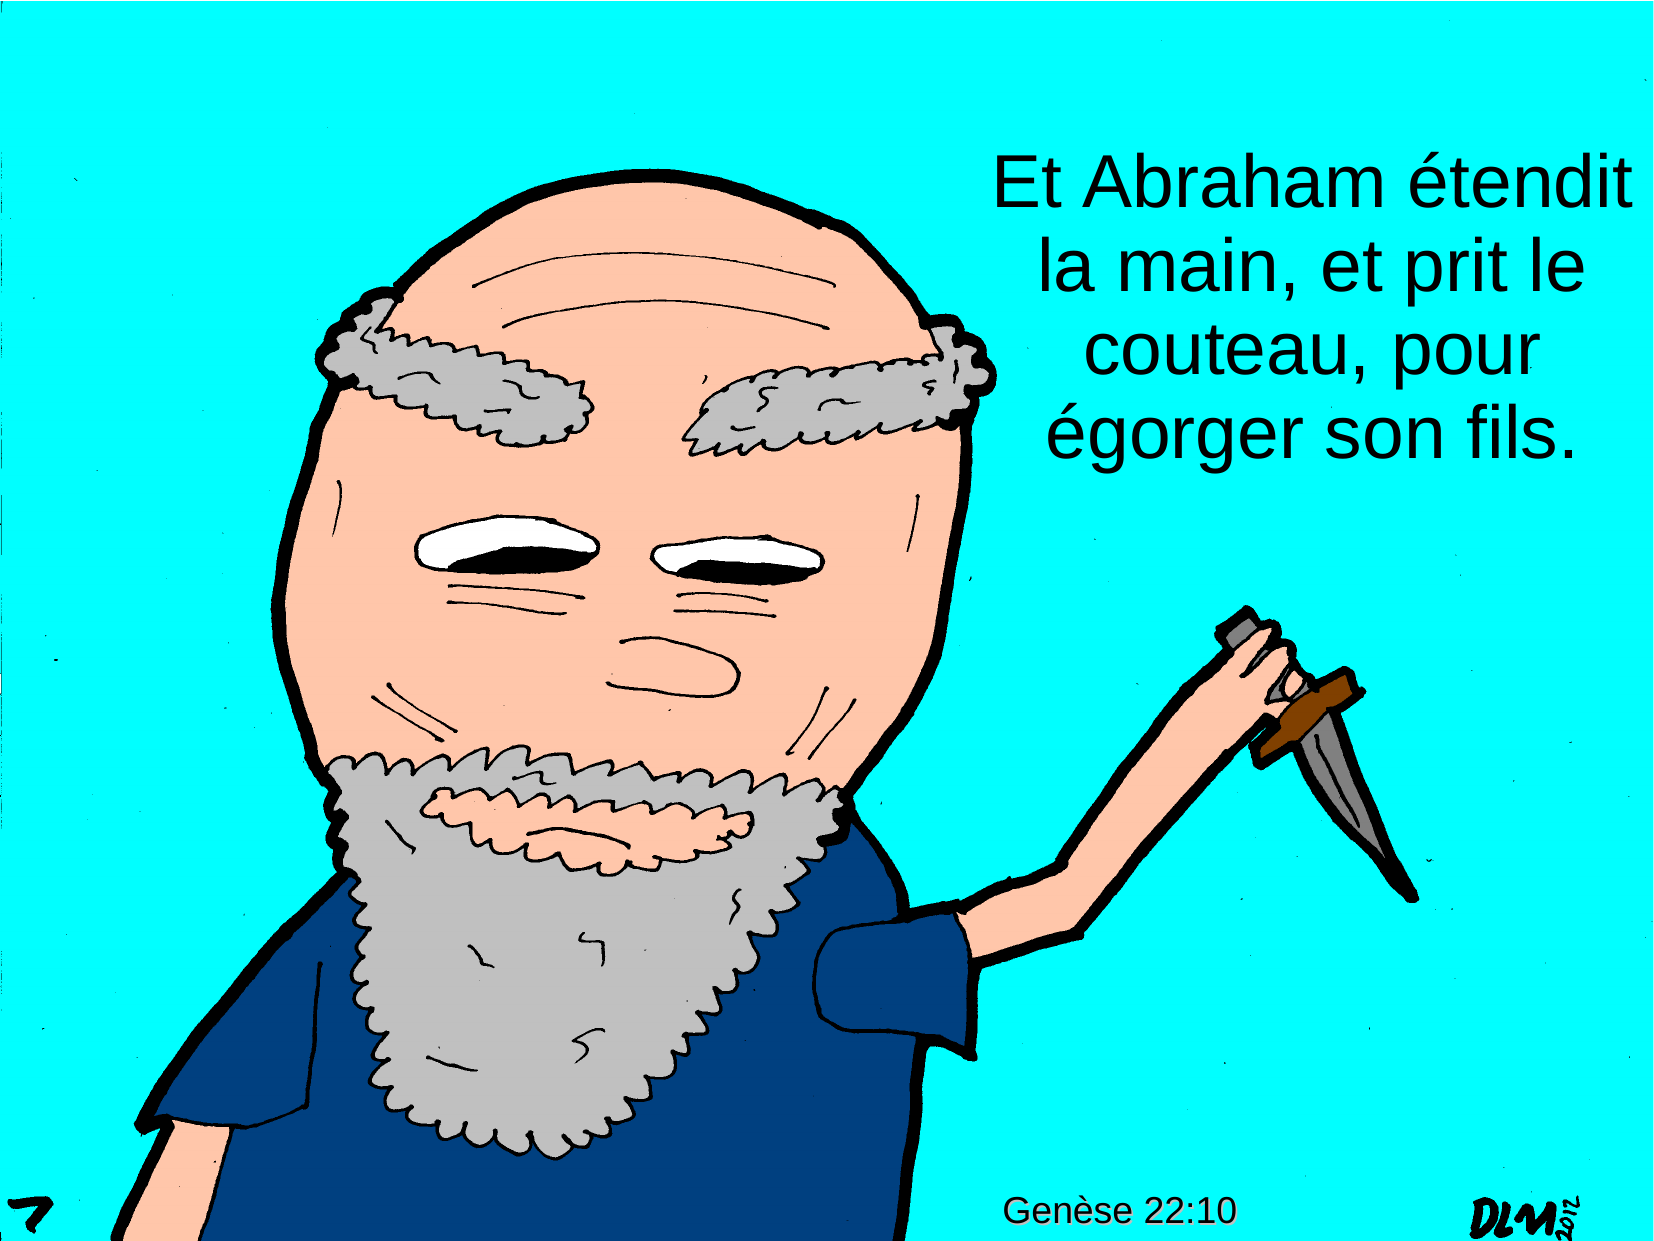

Et Abraham étendit la main, et prit le couteau, pour égorger son fils.
Genèse 22:10